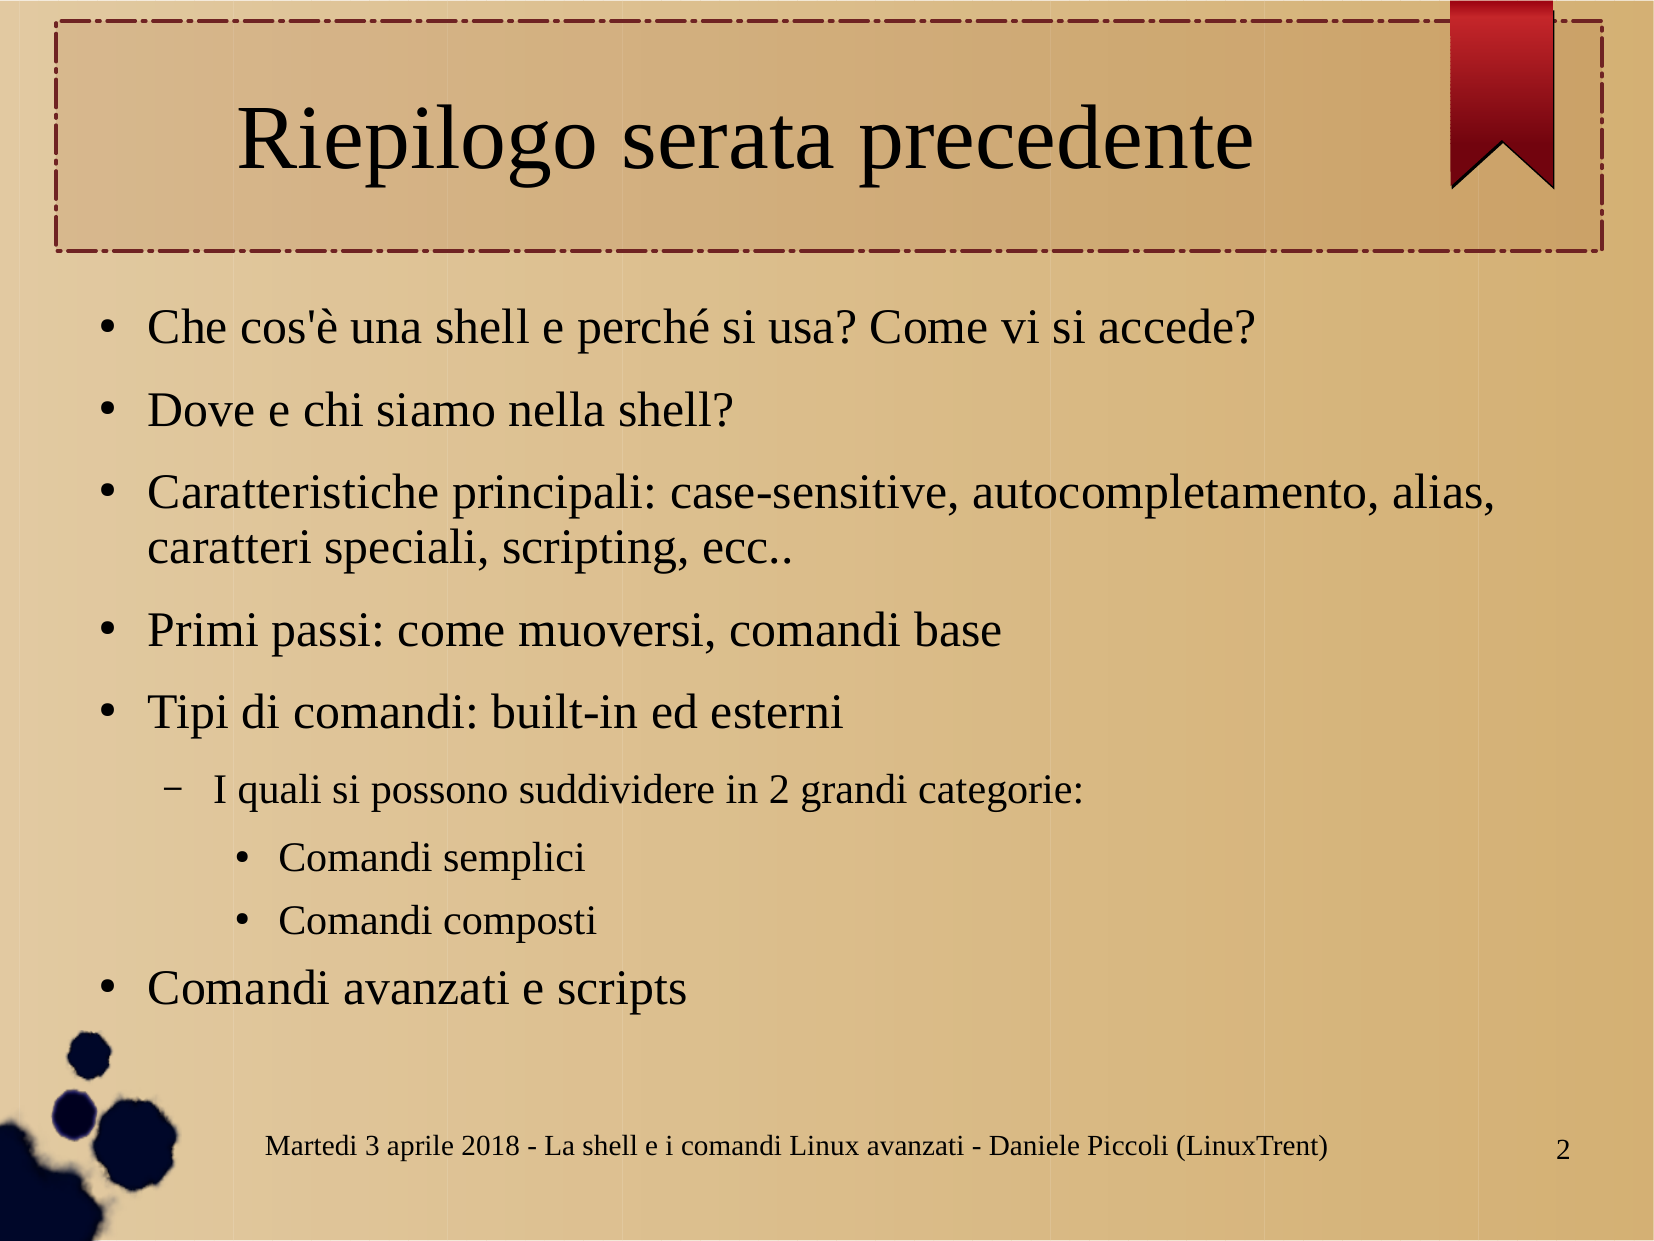

# Riepilogo serata precedente
Che cos'è una shell e perché si usa? Come vi si accede?
Dove e chi siamo nella shell?
Caratteristiche principali: case-sensitive, autocompletamento, alias, caratteri speciali, scripting, ecc..
Primi passi: come muoversi, comandi base
Tipi di comandi: built-in ed esterni
I quali si possono suddividere in 2 grandi categorie:
Comandi semplici
Comandi composti
Comandi avanzati e scripts
Martedi 3 aprile 2018 - La shell e i comandi Linux avanzati - Daniele Piccoli (LinuxTrent)
2